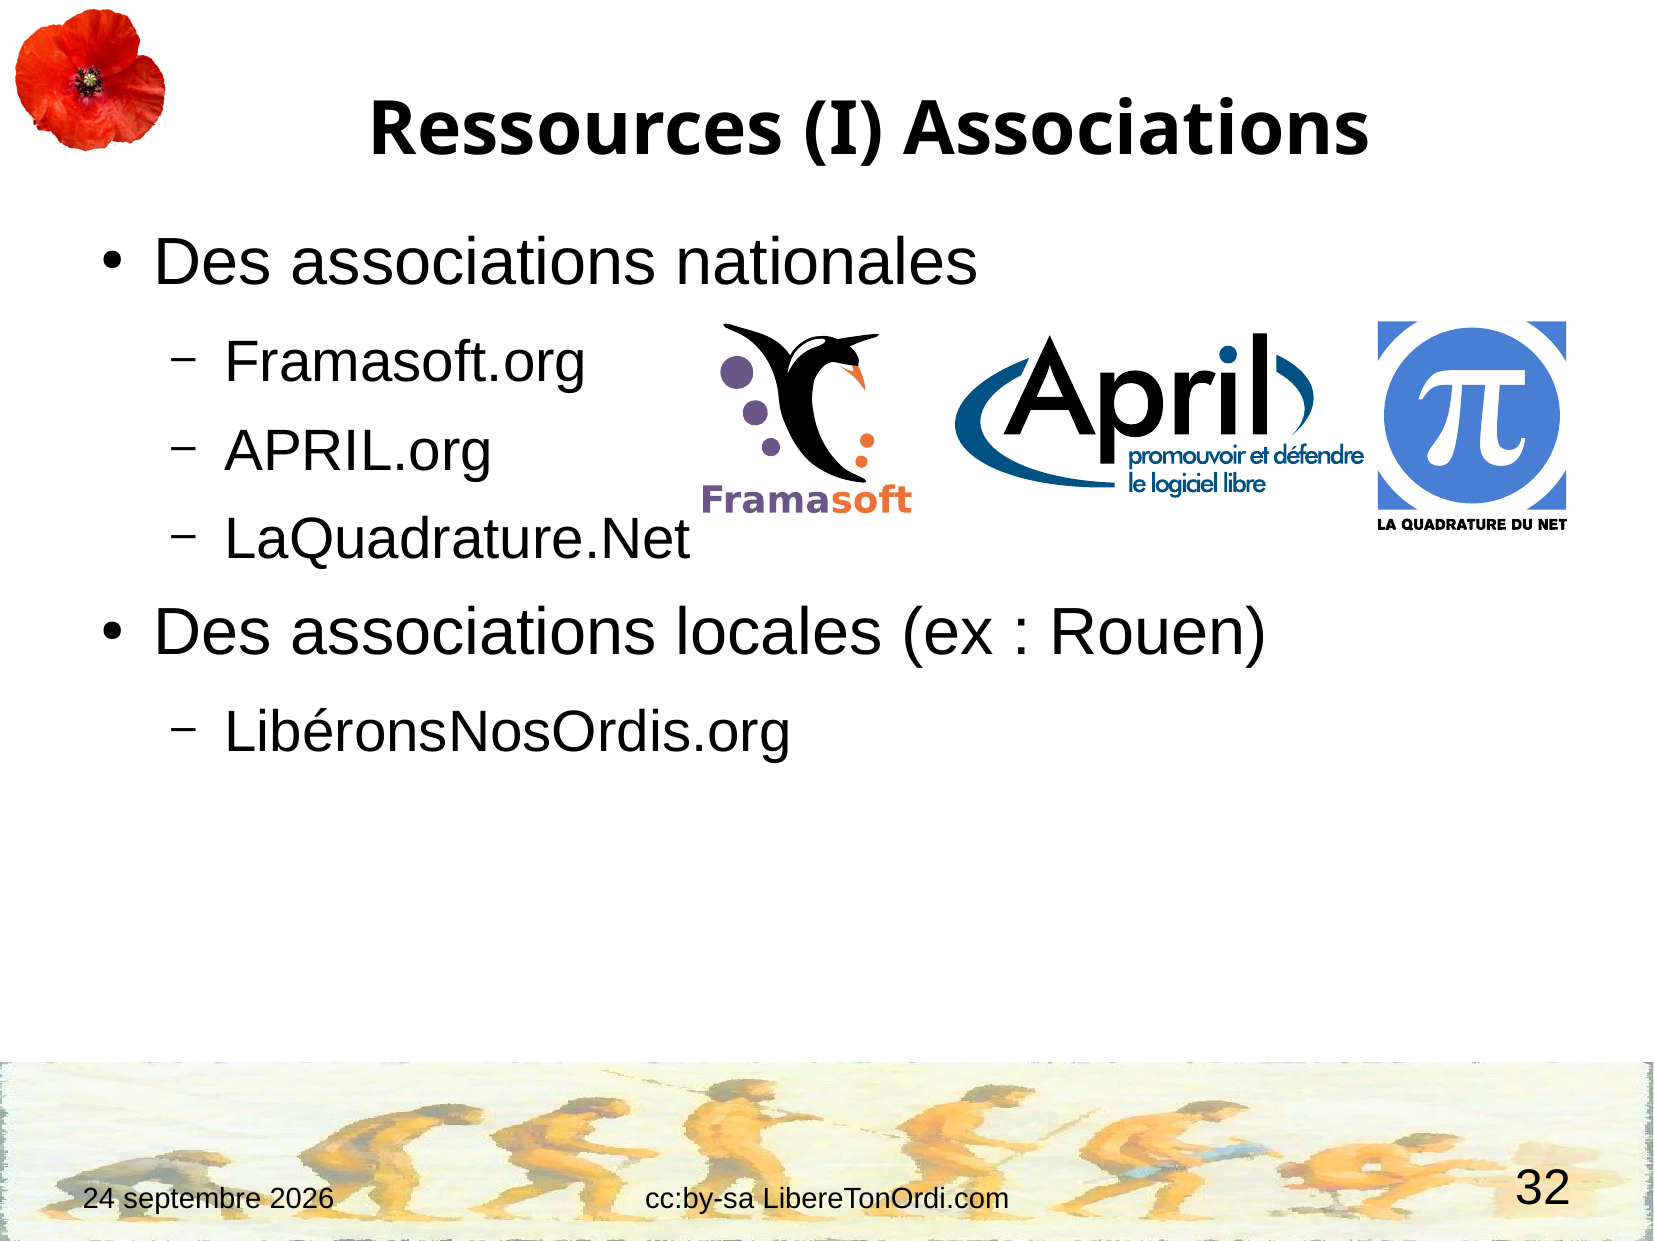

# Ressources (I) Associations
Des associations nationales
Framasoft.org
APRIL.org
LaQuadrature.Net
Des associations locales (ex : Rouen)
LibéronsNosOrdis.org
cc:by-sa LibereTonOrdi.com
32